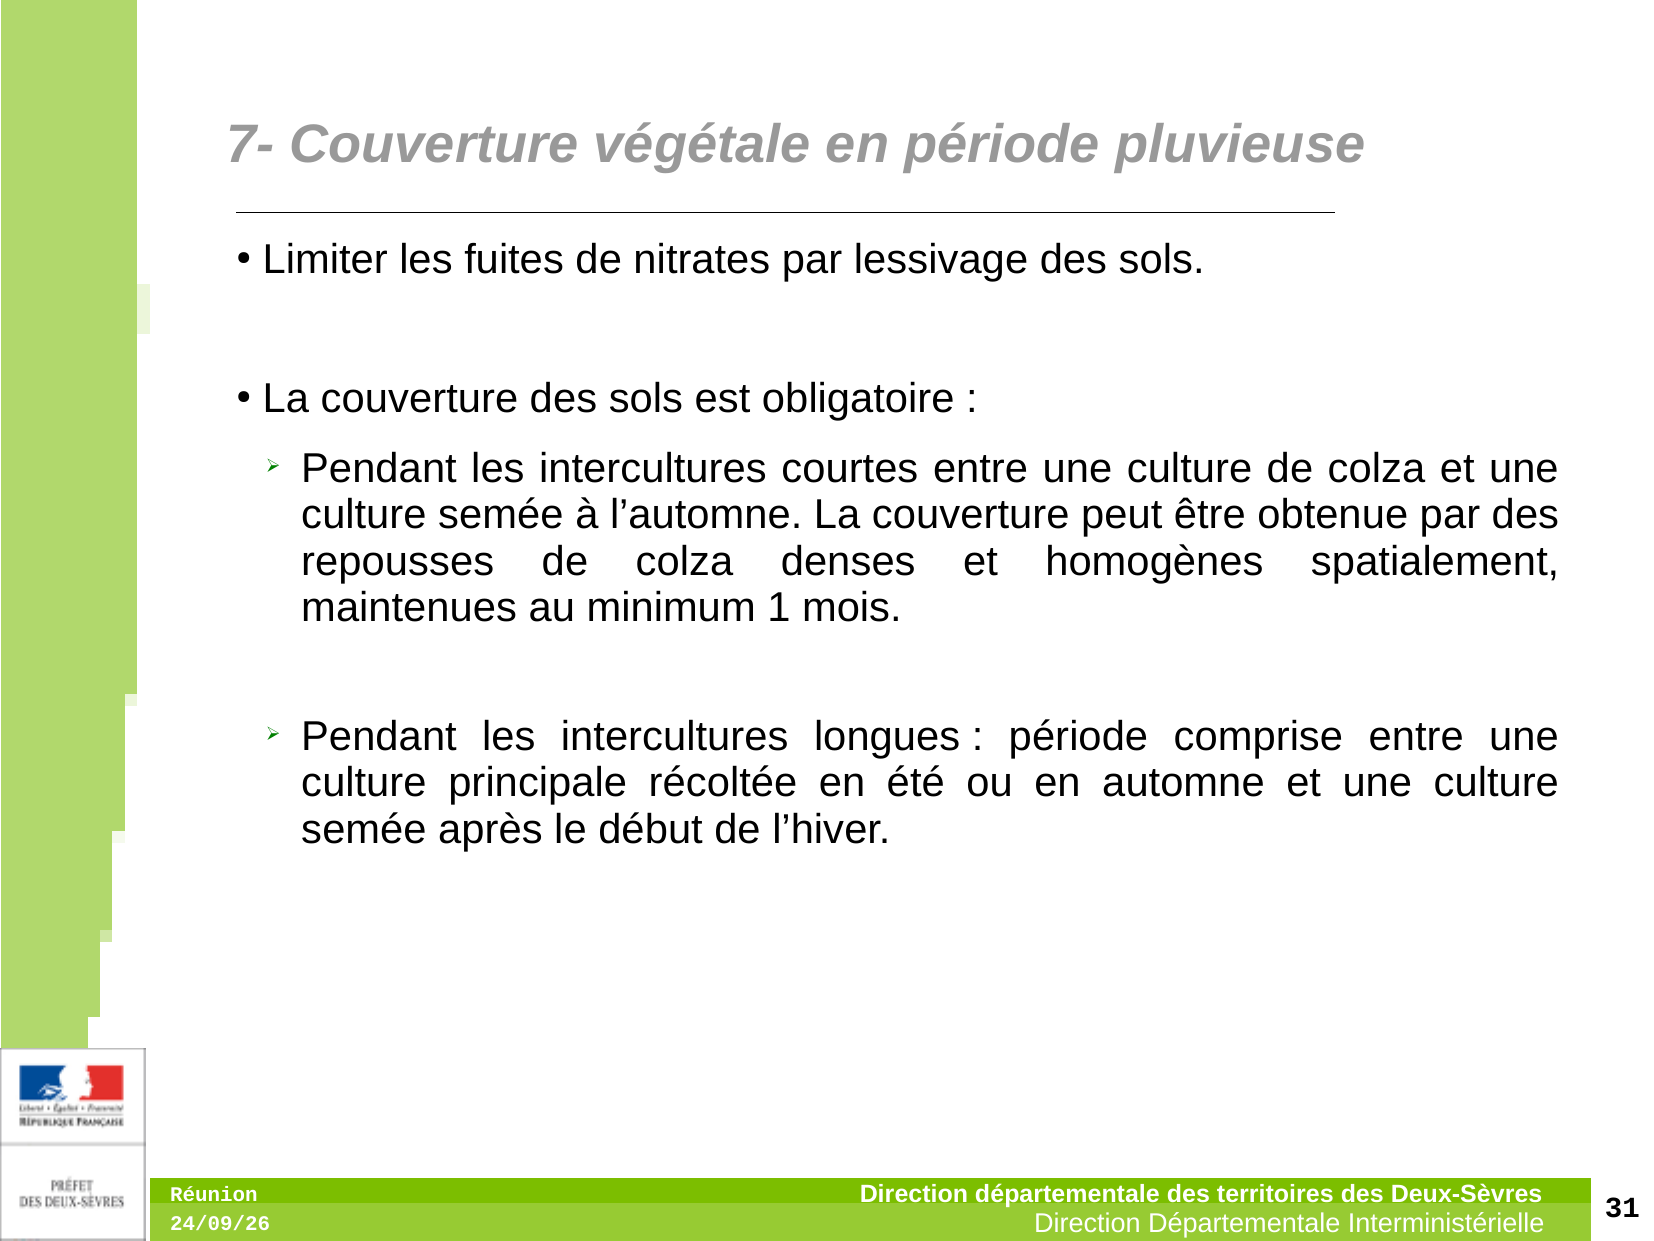

# 7- Couverture végétale en période pluvieuse
 Limiter les fuites de nitrates par lessivage des sols.
 La couverture des sols est obligatoire :
Pendant les intercultures courtes entre une culture de colza et une culture semée à l’automne. La couverture peut être obtenue par des repousses de colza denses et homogènes spatialement, maintenues au minimum 1 mois.
Pendant les intercultures longues : période comprise entre une culture principale récoltée en été ou en automne et une culture semée après le début de l’hiver.
Réunion